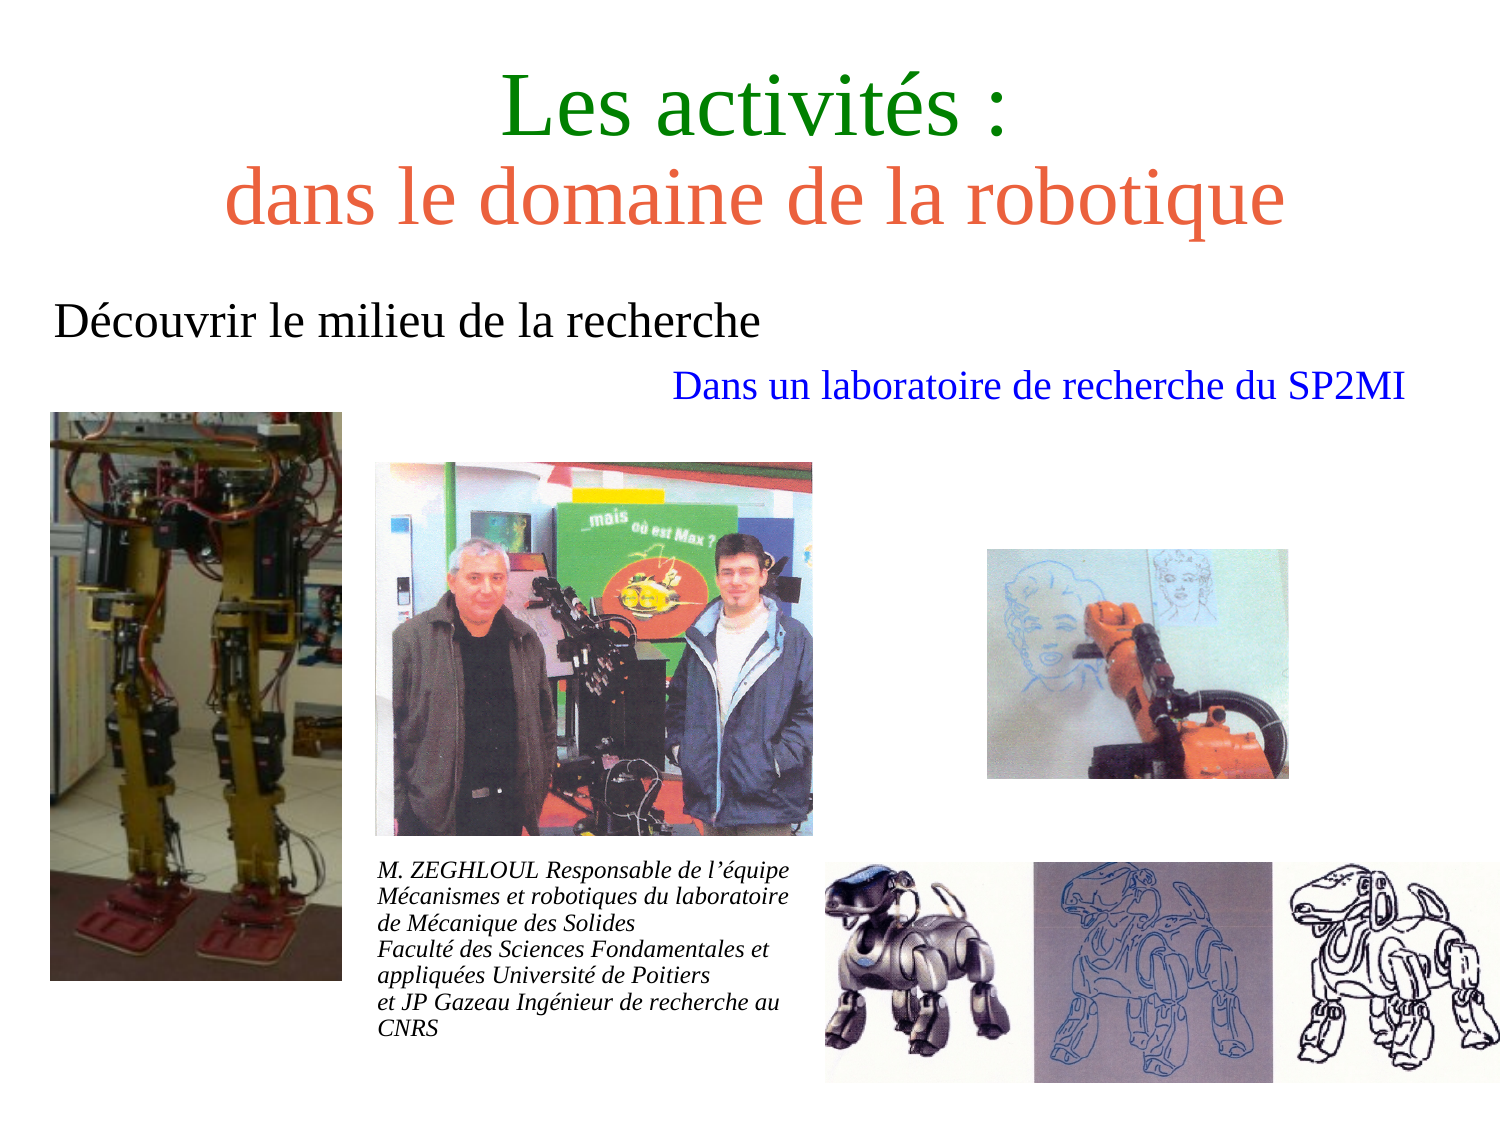

Les activités :
dans le domaine de la robotique
# Découvrir le milieu de la recherche
Dans un laboratoire de recherche du SP2MI
M. ZEGHLOUL Responsable de l’équipe Mécanismes et robotiques du laboratoire
de Mécanique des Solides
Faculté des Sciences Fondamentales et appliquées Université de Poitiers
et JP Gazeau Ingénieur de recherche au CNRS